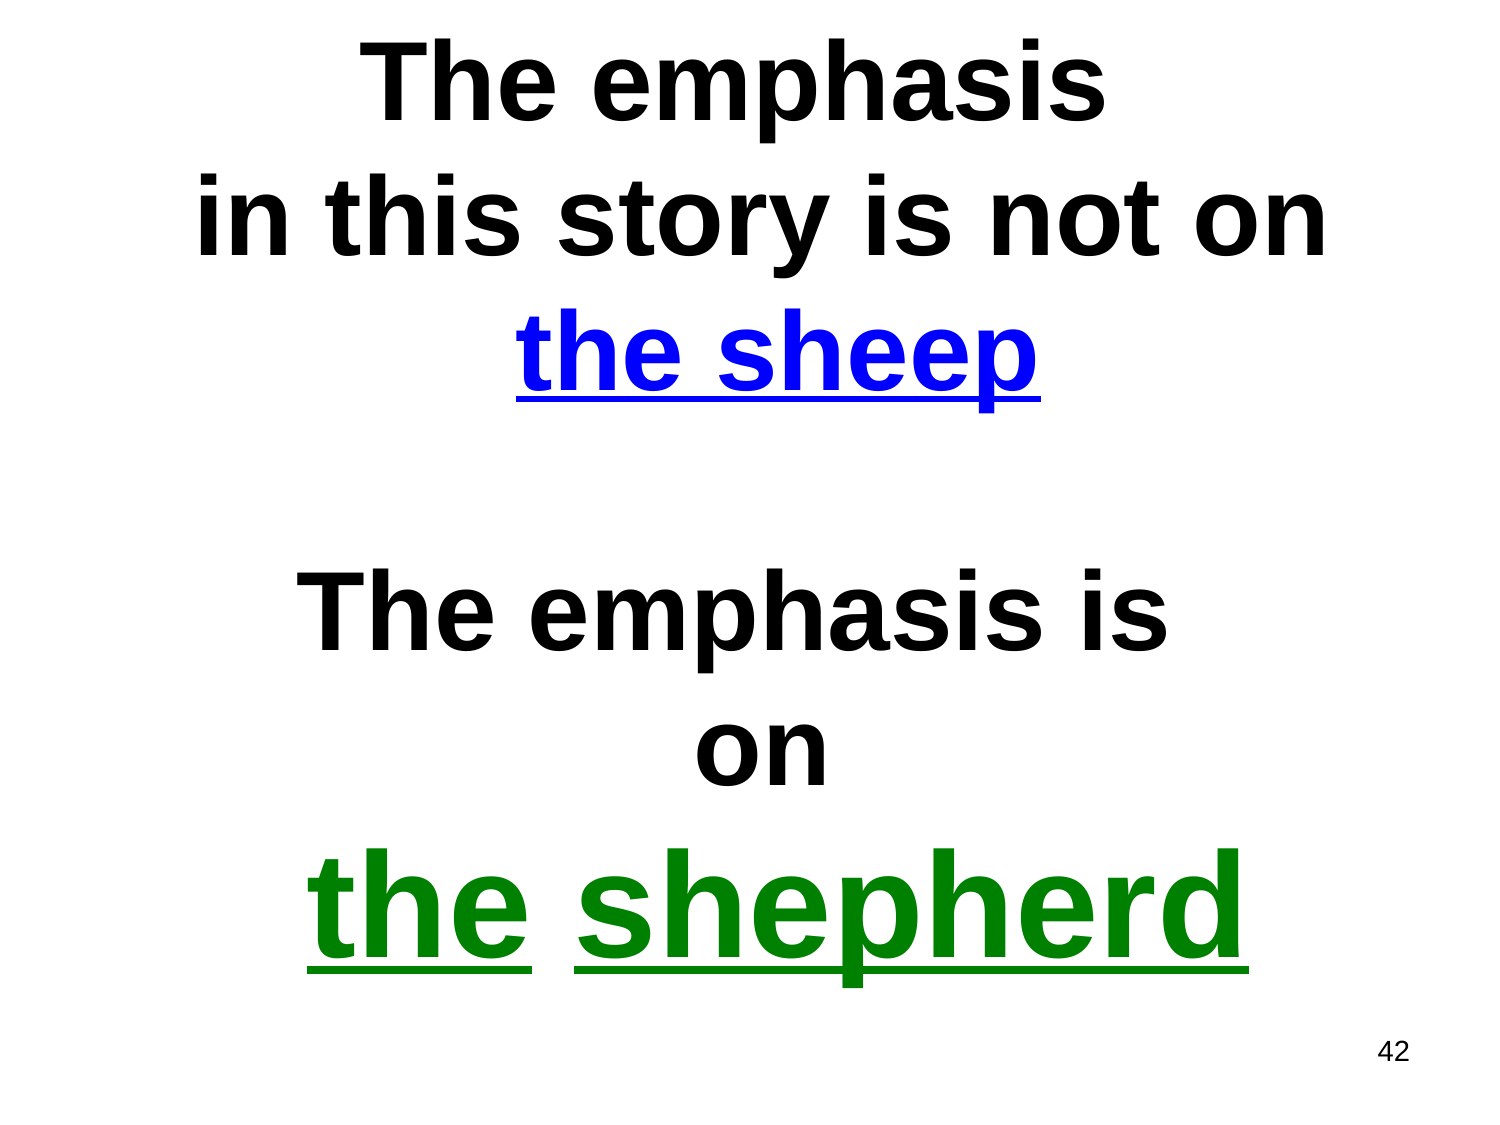

The emphasis
in this story is not on
the sheep
The emphasis is
on
the shepherd